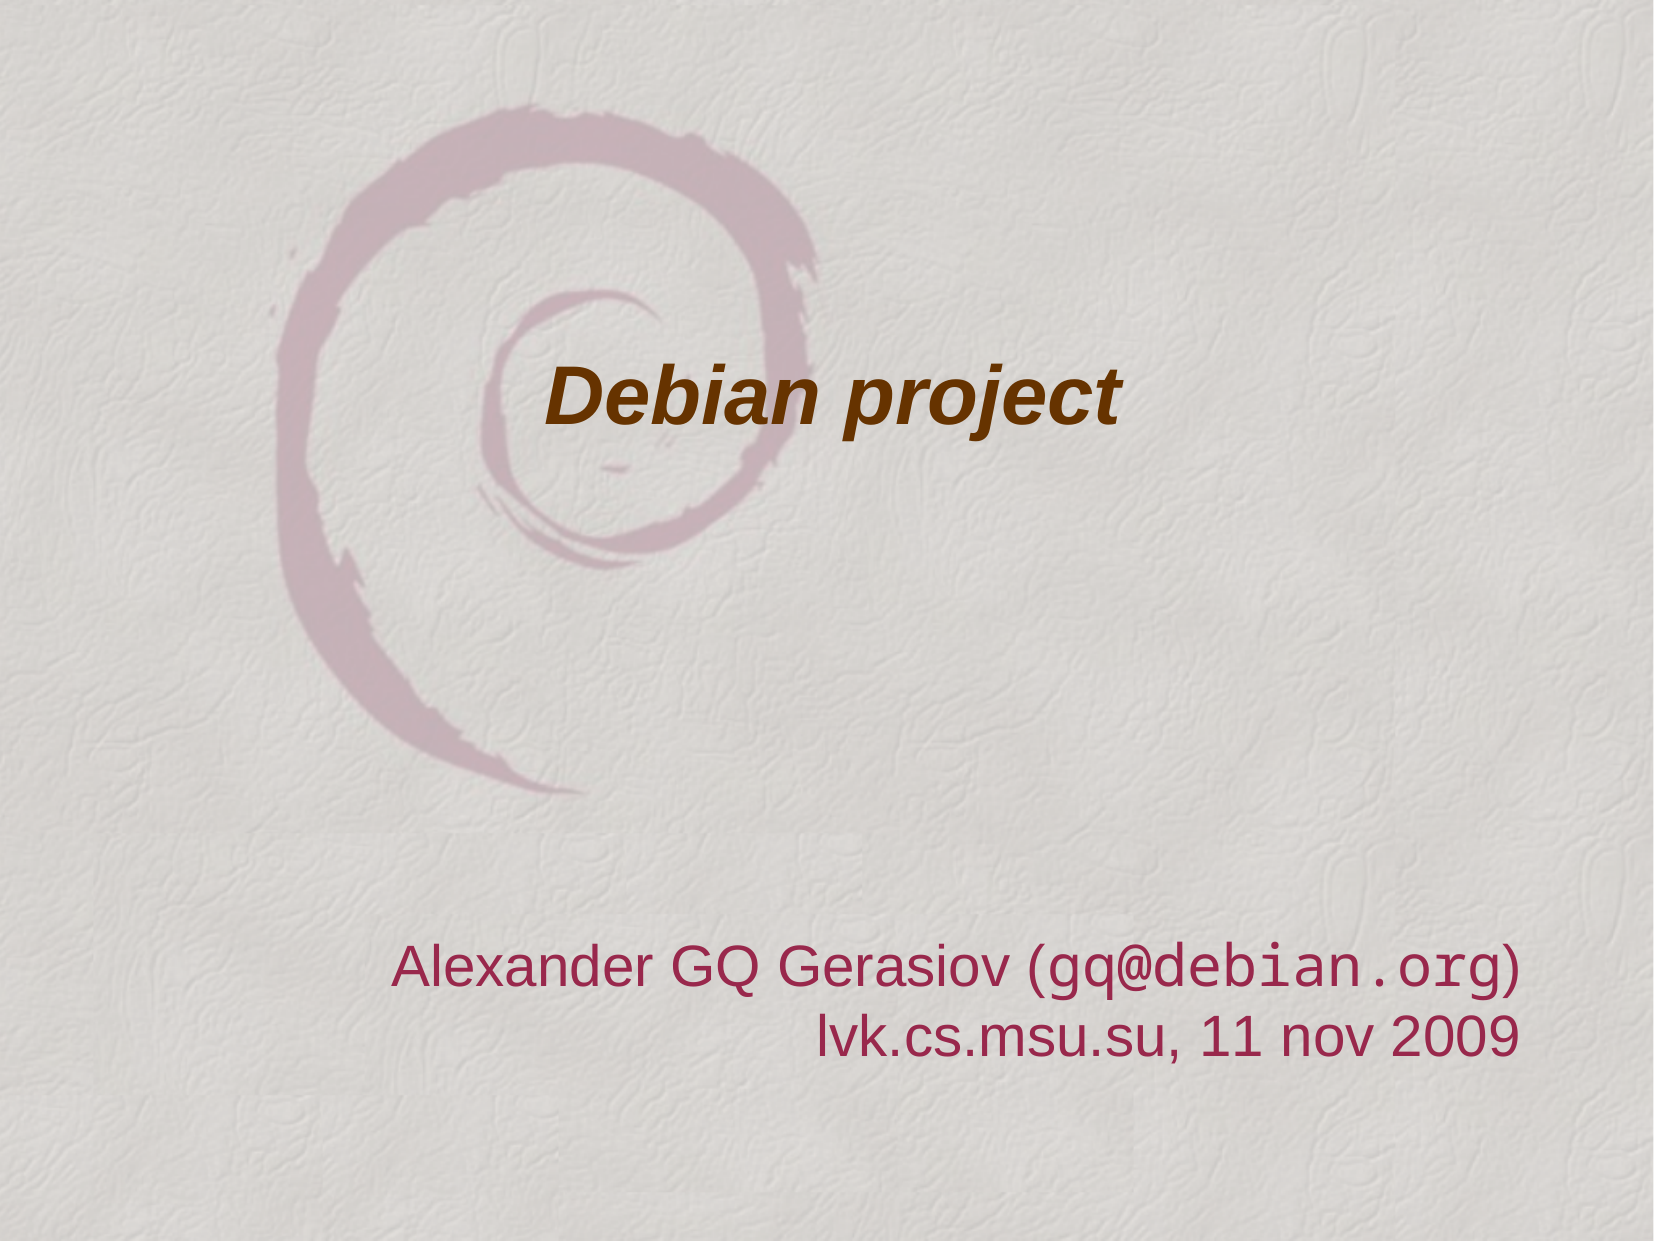

# Debian project
Alexander GQ Gerasiov (gq@debian.org)
lvk.cs.msu.su, 11 nov 2009